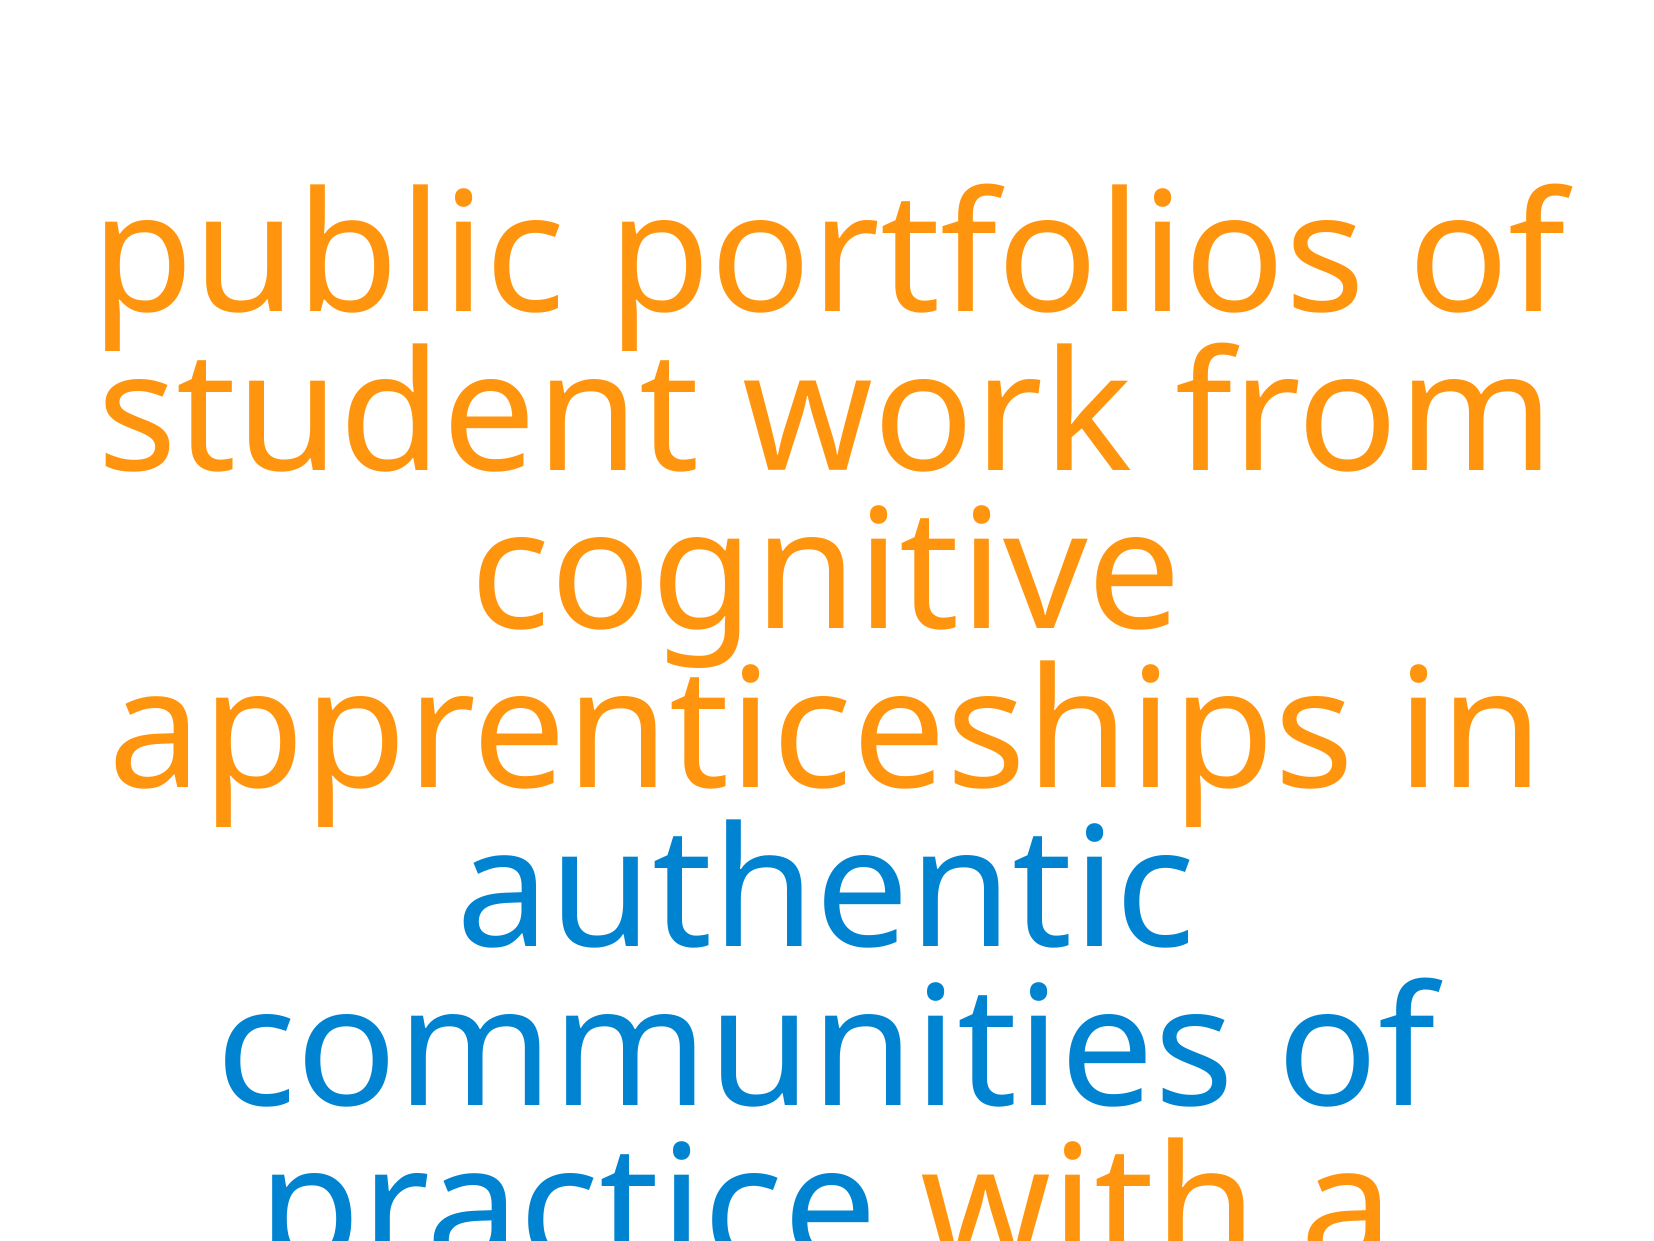

# public portfolios of student work from cognitive apprenticeships in authentic communities of practice with a diversity of international collaborators shipping real products that save the world